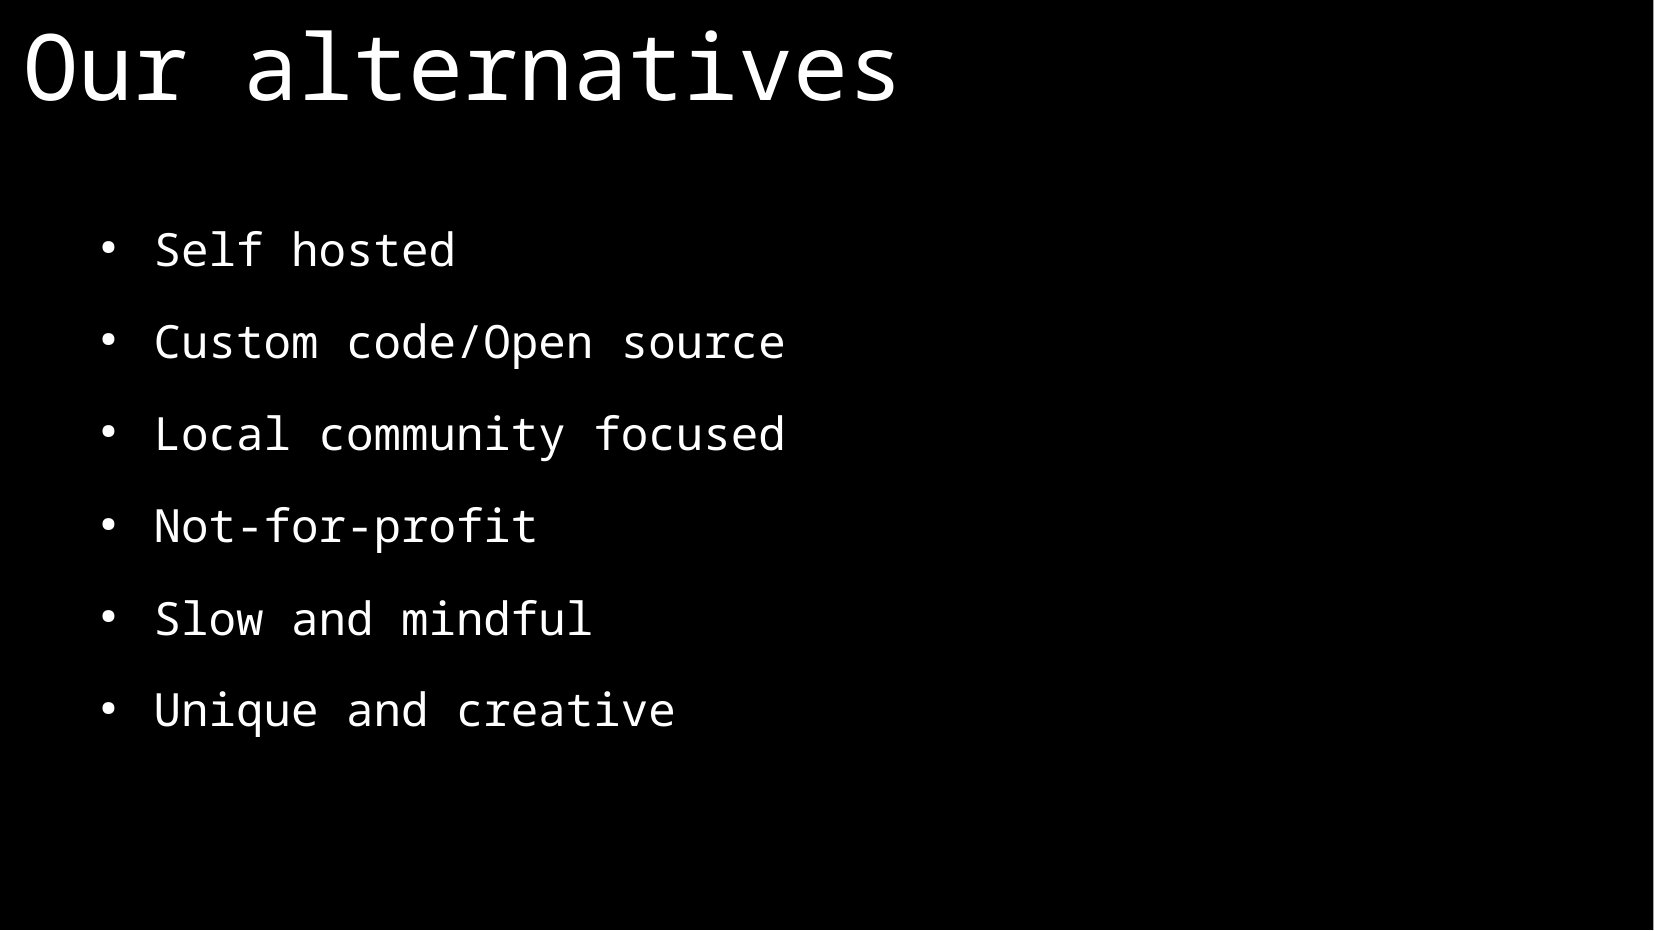

# Our alternatives
Self hosted
Custom code/Open source
Local community focused
Not-for-profit
Slow and mindful
Unique and creative
9